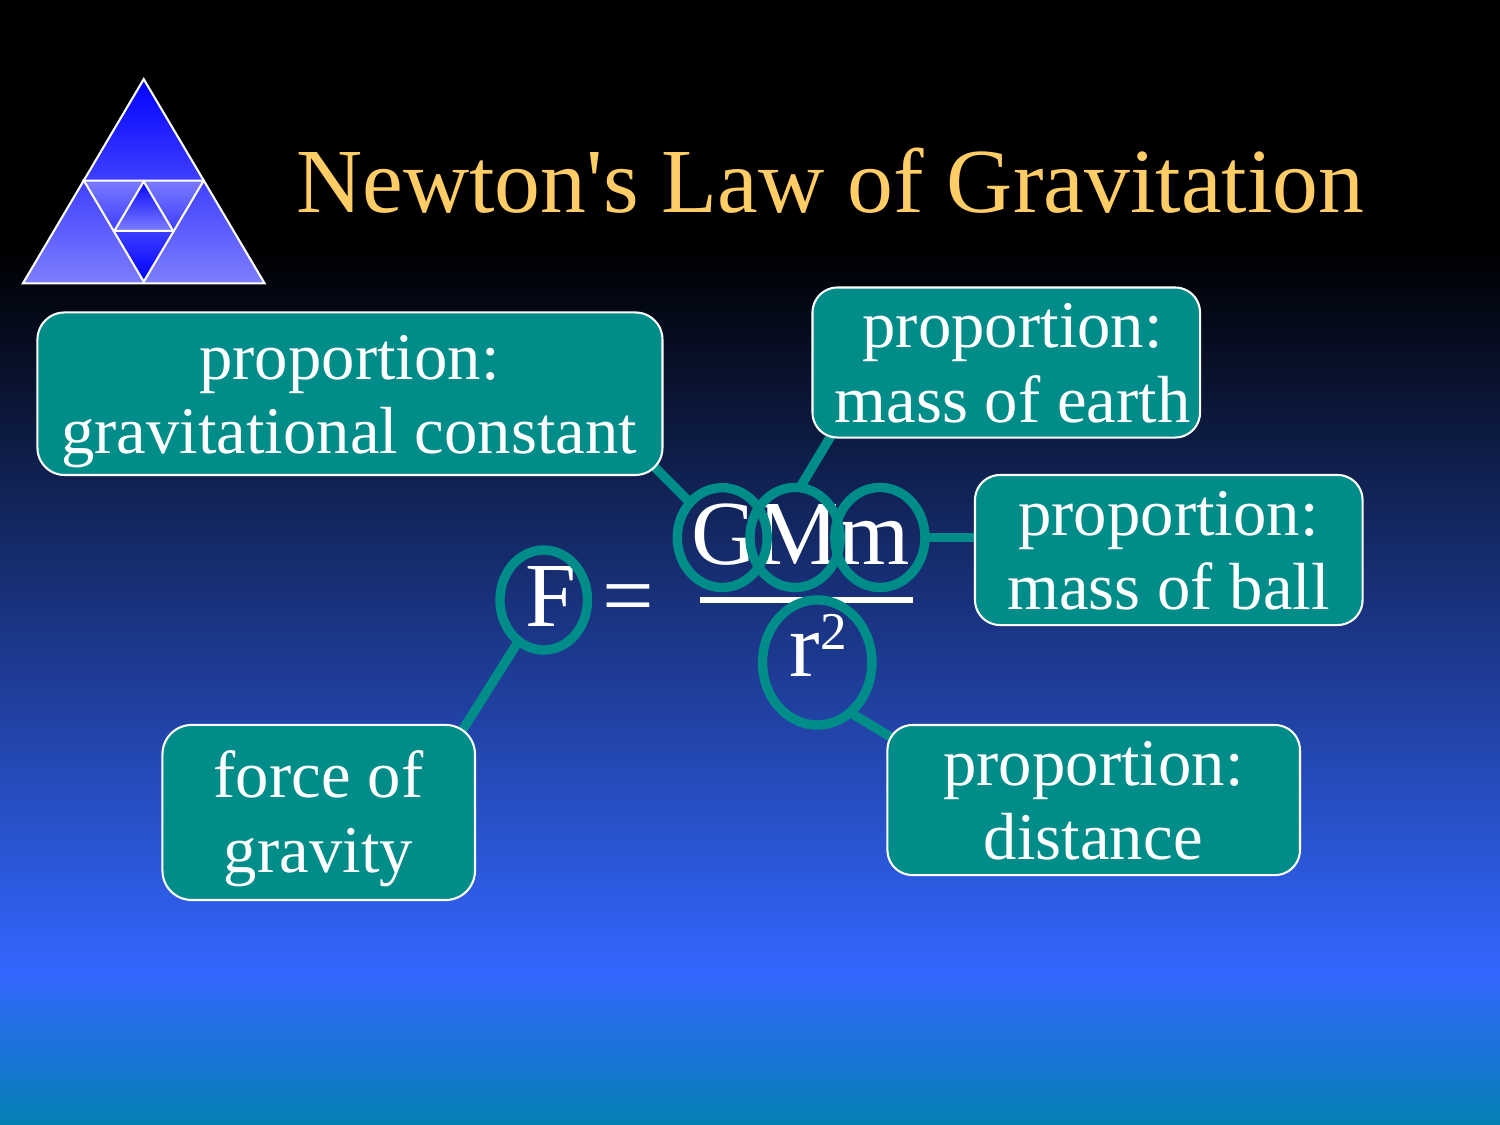

# Newton's Law of Gravitation
proportion:
mass of earth
proportion:
gravitational constant
GMm
proportion:
mass of ball
 F =
force of
gravity
r2
proportion:
distance